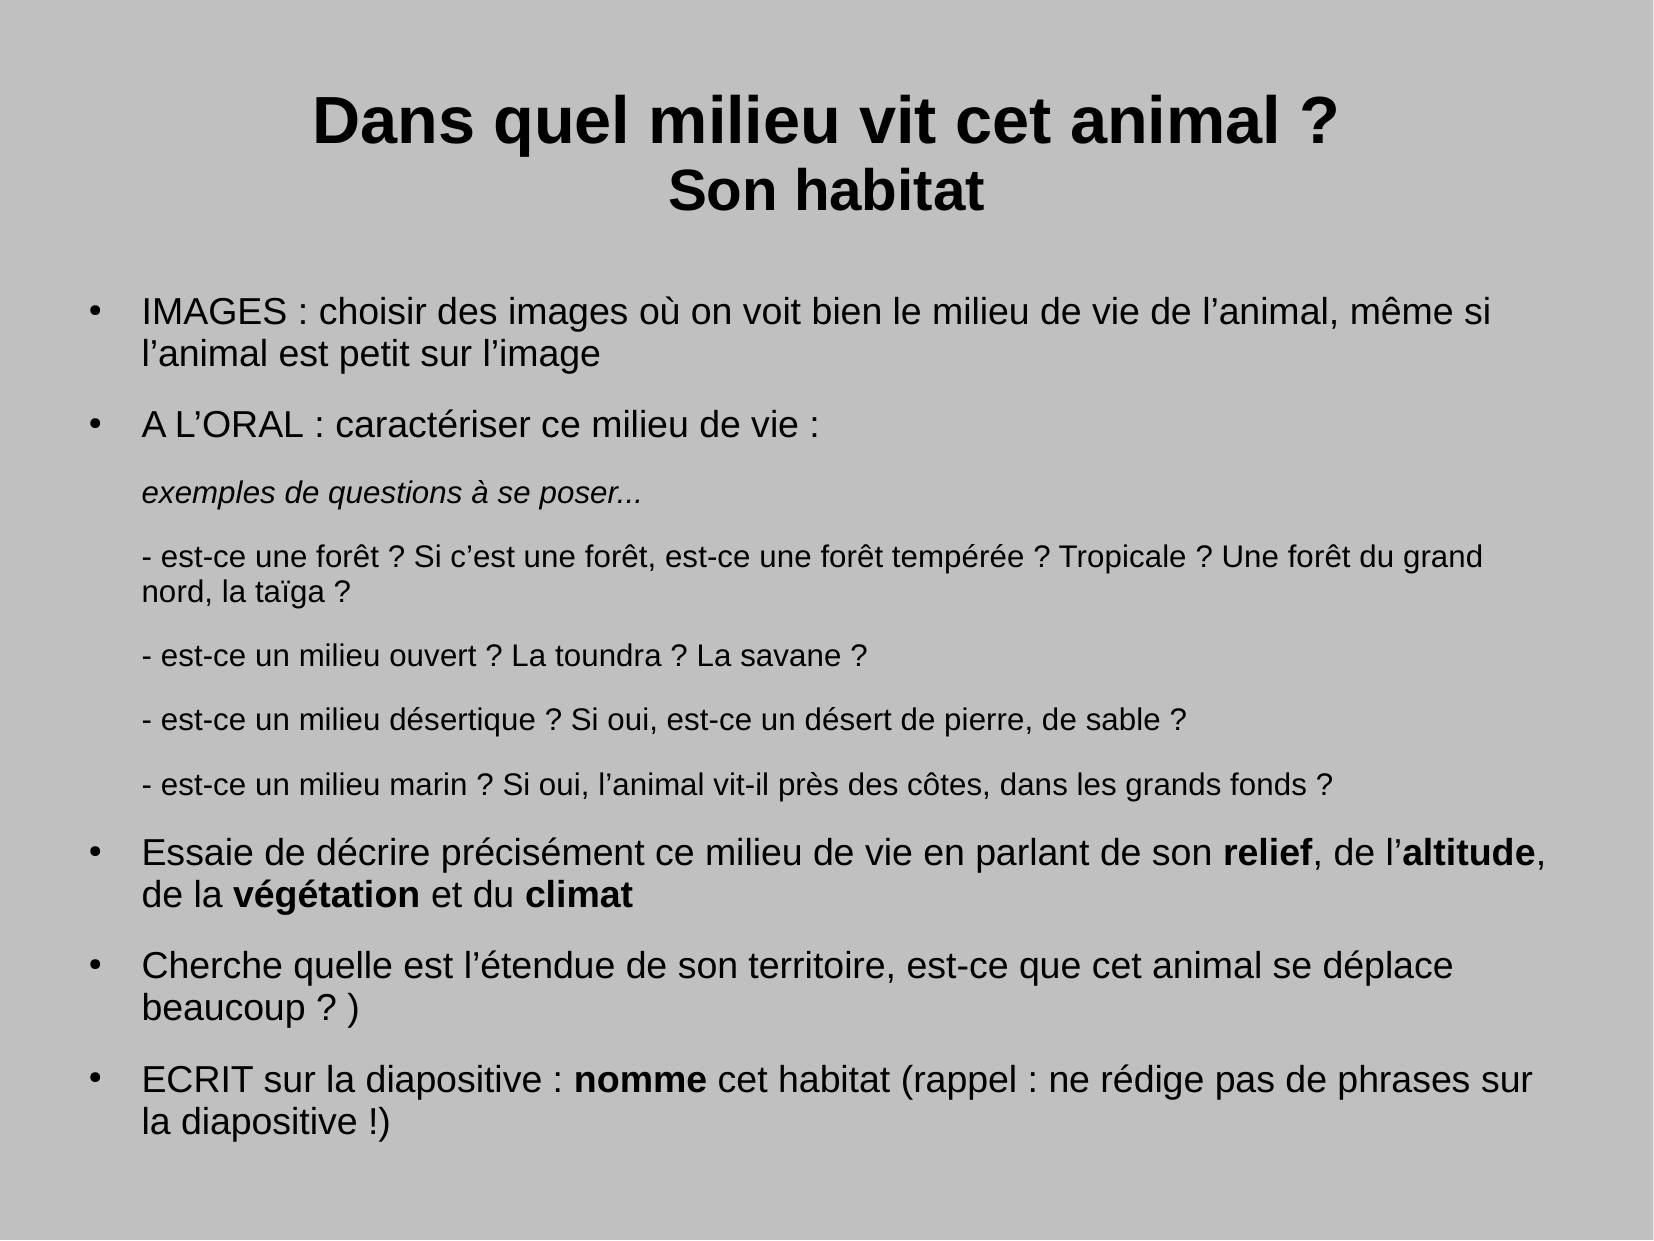

# Dans quel milieu vit cet animal ? Son habitat
IMAGES : choisir des images où on voit bien le milieu de vie de l’animal, même si l’animal est petit sur l’image
A L’ORAL : caractériser ce milieu de vie :
exemples de questions à se poser...
- est-ce une forêt ? Si c’est une forêt, est-ce une forêt tempérée ? Tropicale ? Une forêt du grand nord, la taïga ?
- est-ce un milieu ouvert ? La toundra ? La savane ?
- est-ce un milieu désertique ? Si oui, est-ce un désert de pierre, de sable ?
- est-ce un milieu marin ? Si oui, l’animal vit-il près des côtes, dans les grands fonds ?
Essaie de décrire précisément ce milieu de vie en parlant de son relief, de l’altitude, de la végétation et du climat
Cherche quelle est l’étendue de son territoire, est-ce que cet animal se déplace beaucoup ? )
ECRIT sur la diapositive : nomme cet habitat (rappel : ne rédige pas de phrases sur la diapositive !)